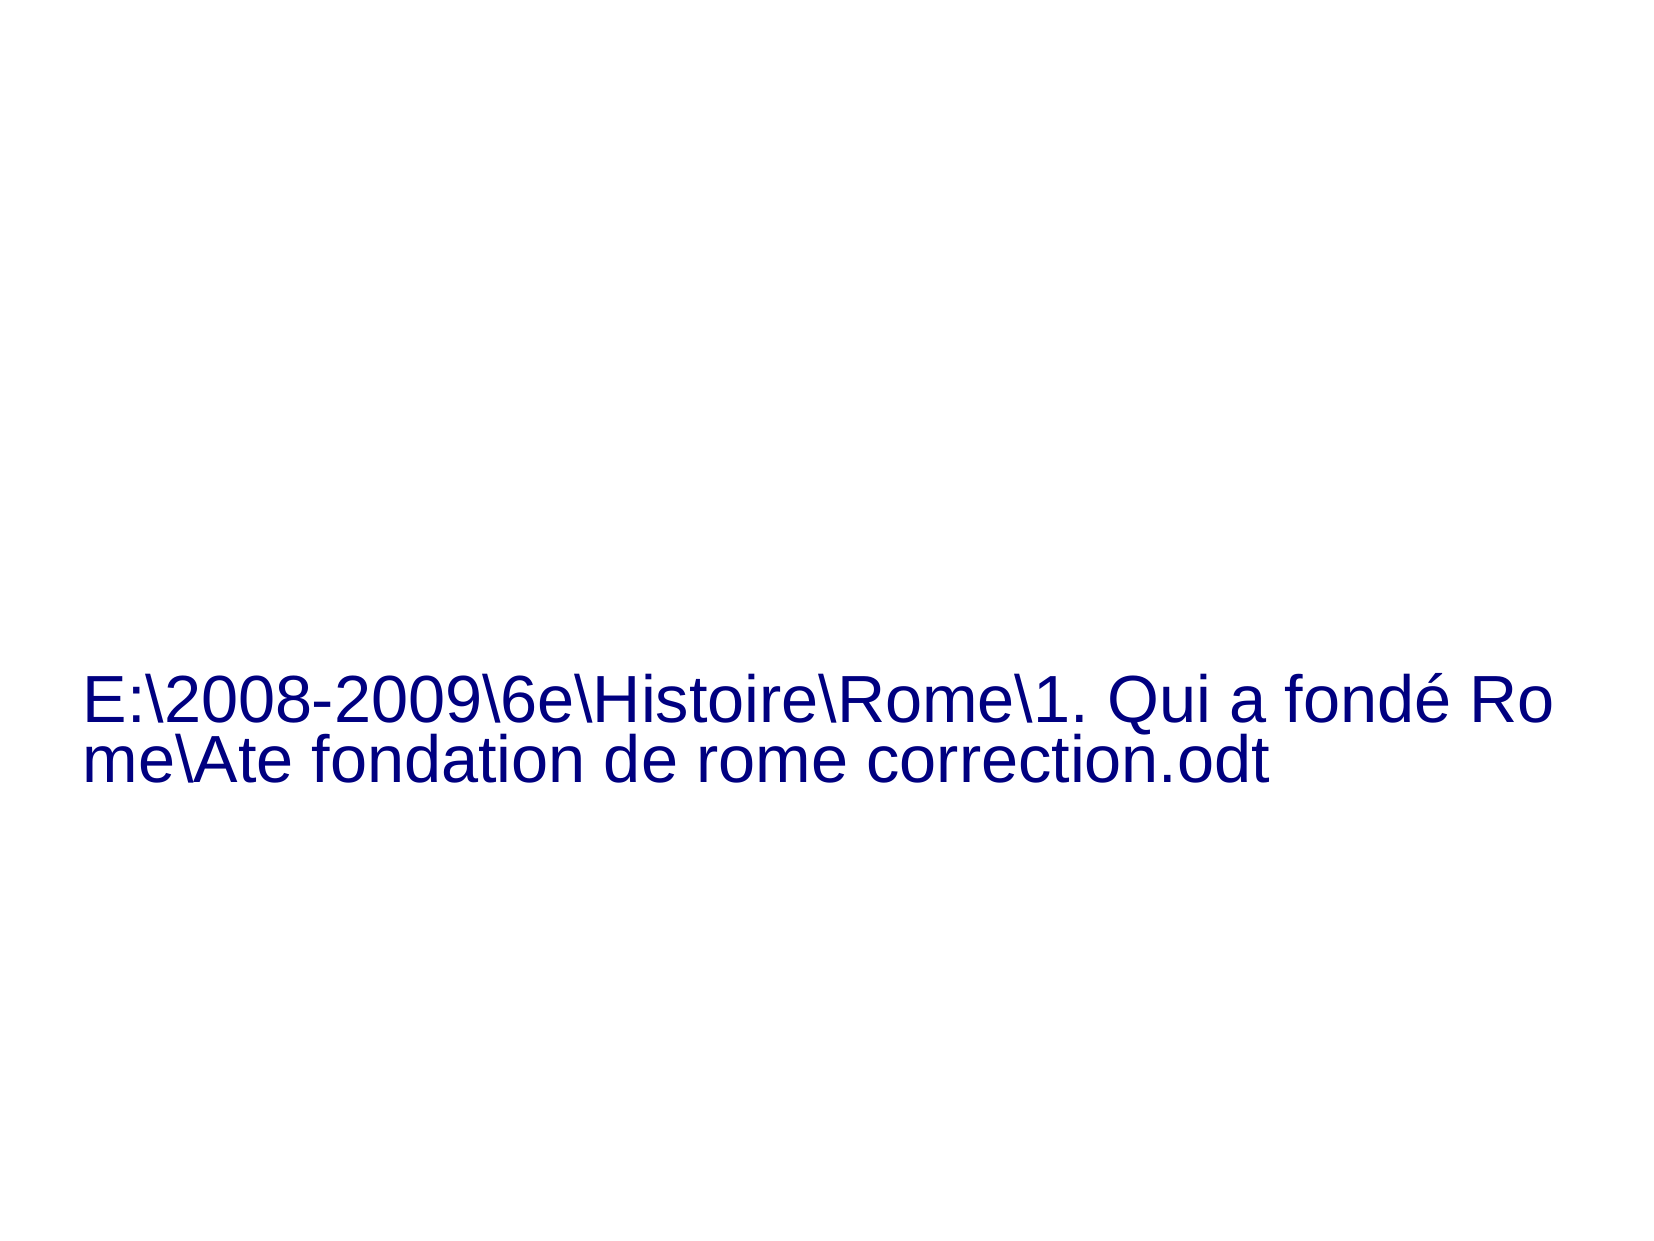

#
E:\2008-2009\6e\Histoire\Rome\1. Qui a fondé Rome\Ate fondation de rome correction.odt